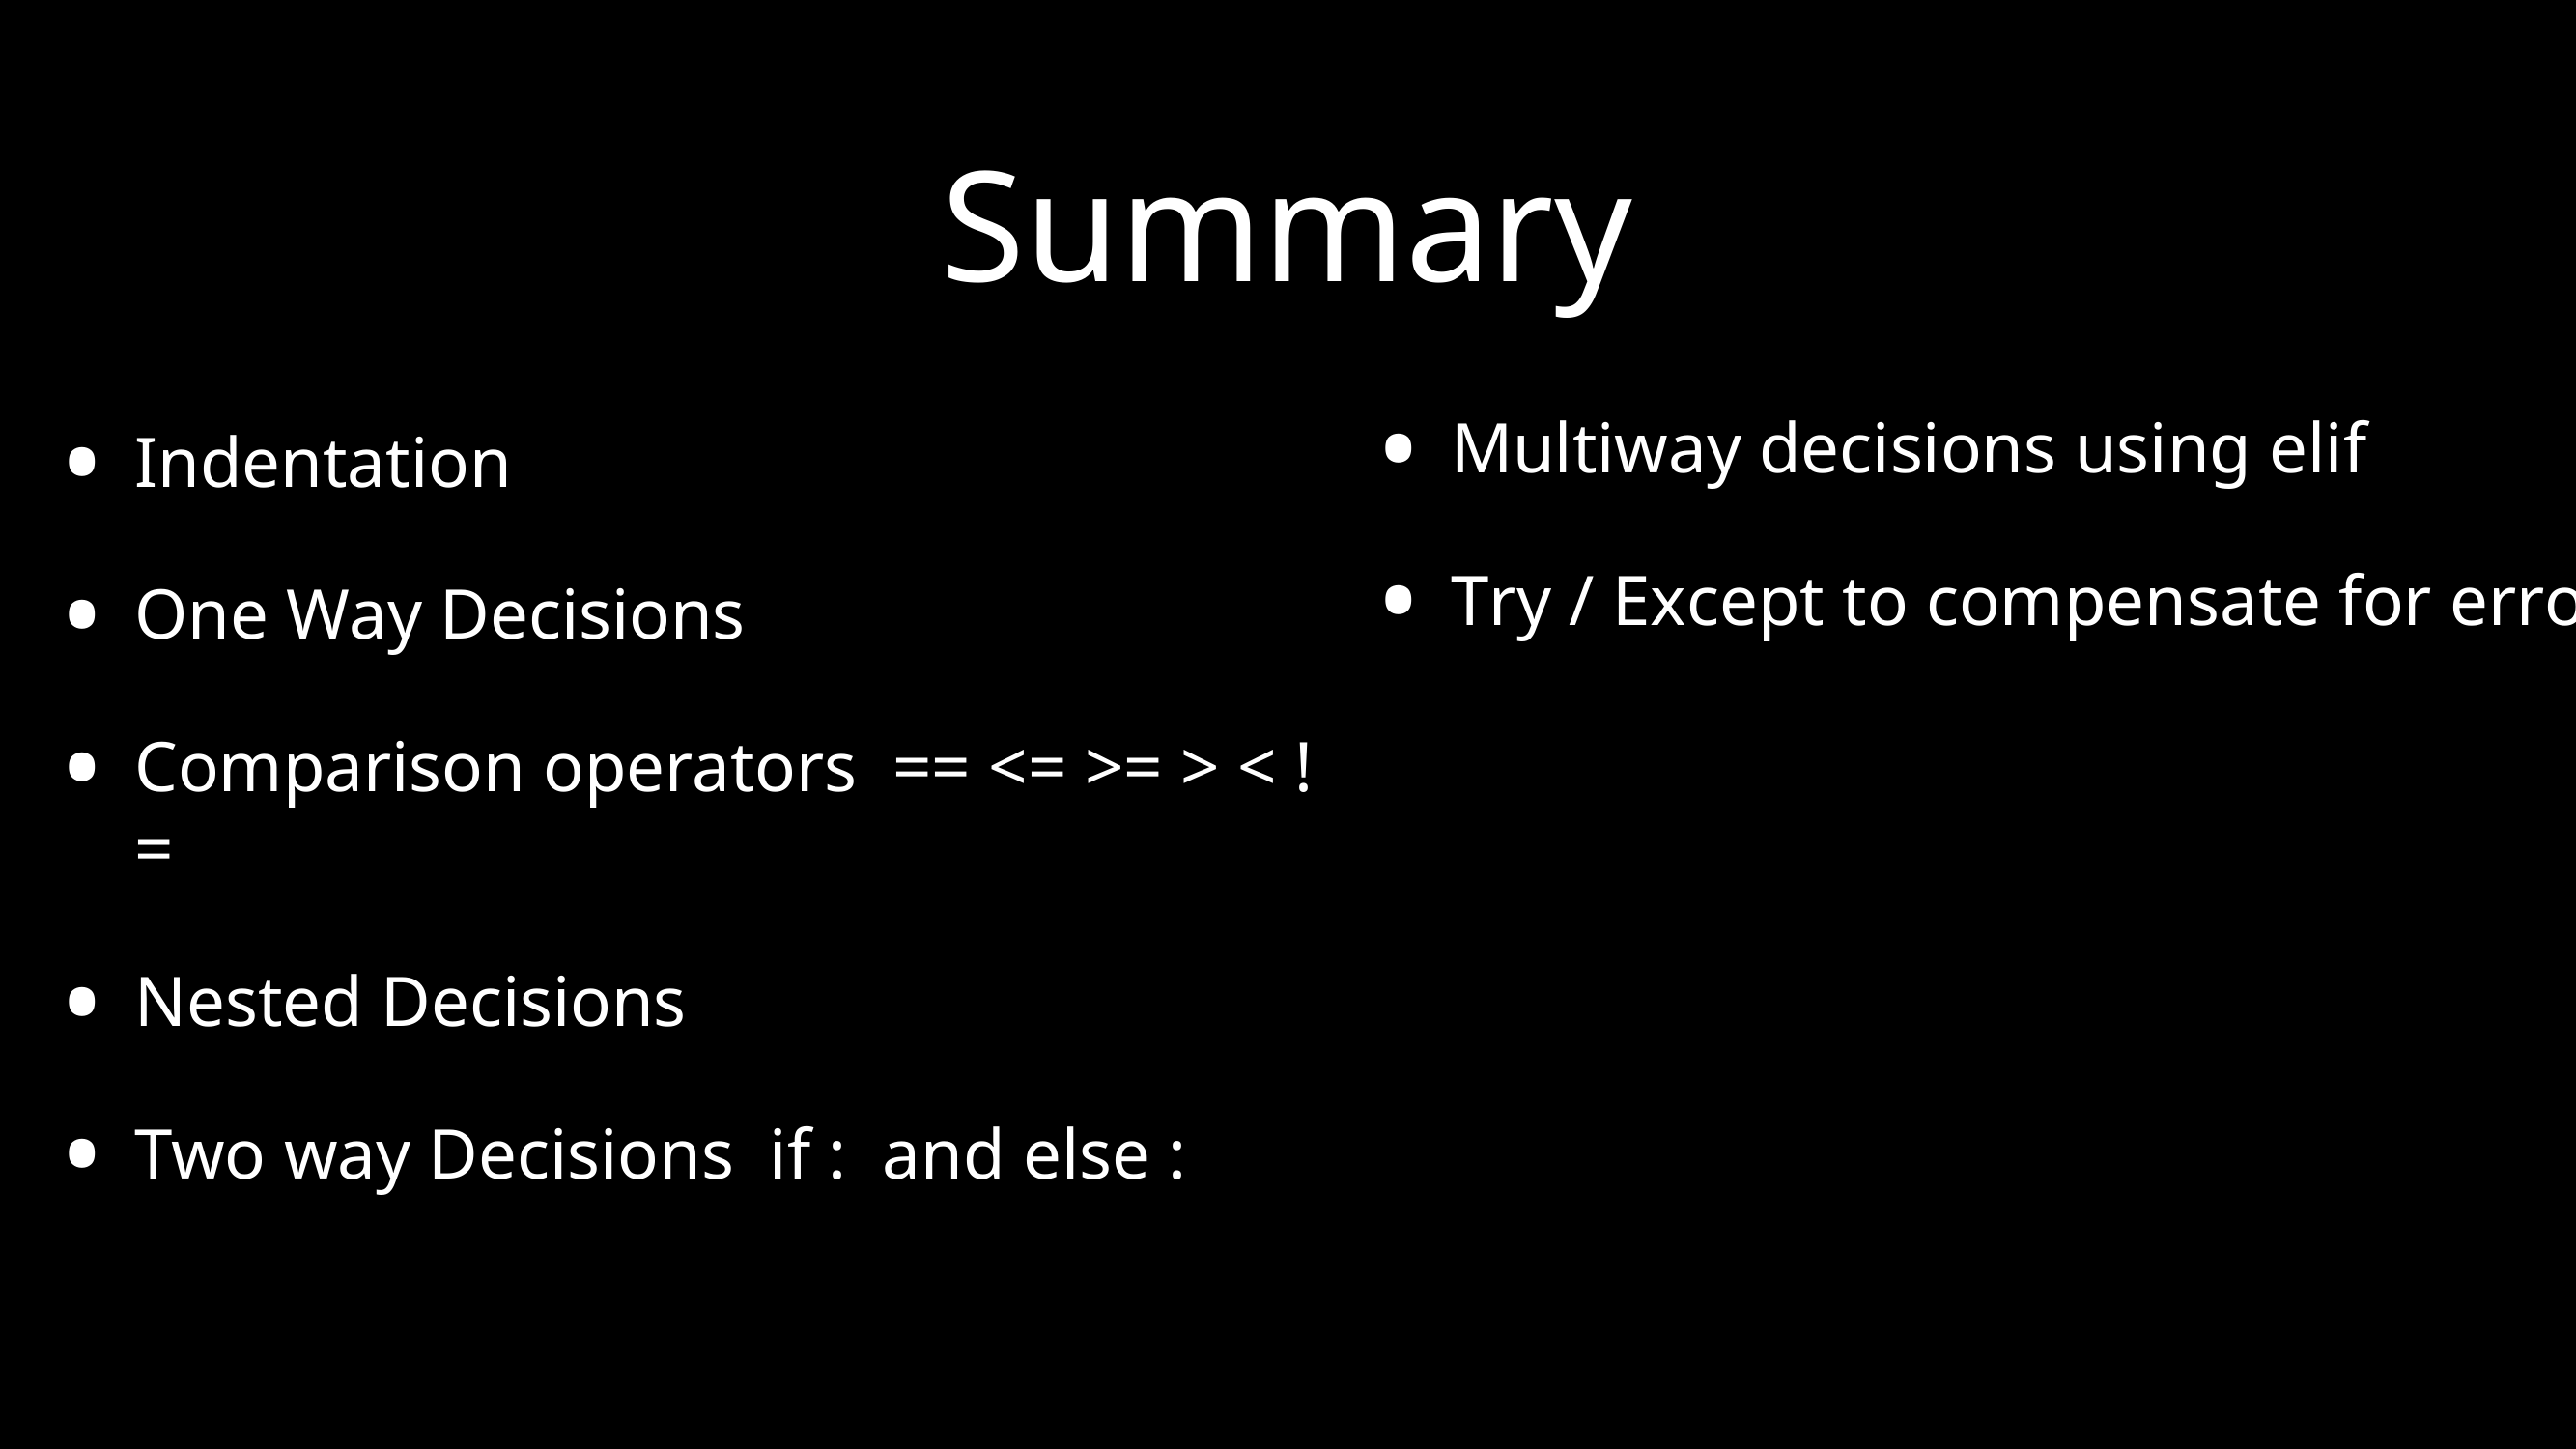

# Summary
Multiway decisions using elif
Try / Except to compensate for errors
Indentation
One Way Decisions
Comparison operators == <= >= > < !=
Nested Decisions
Two way Decisions if : and else :